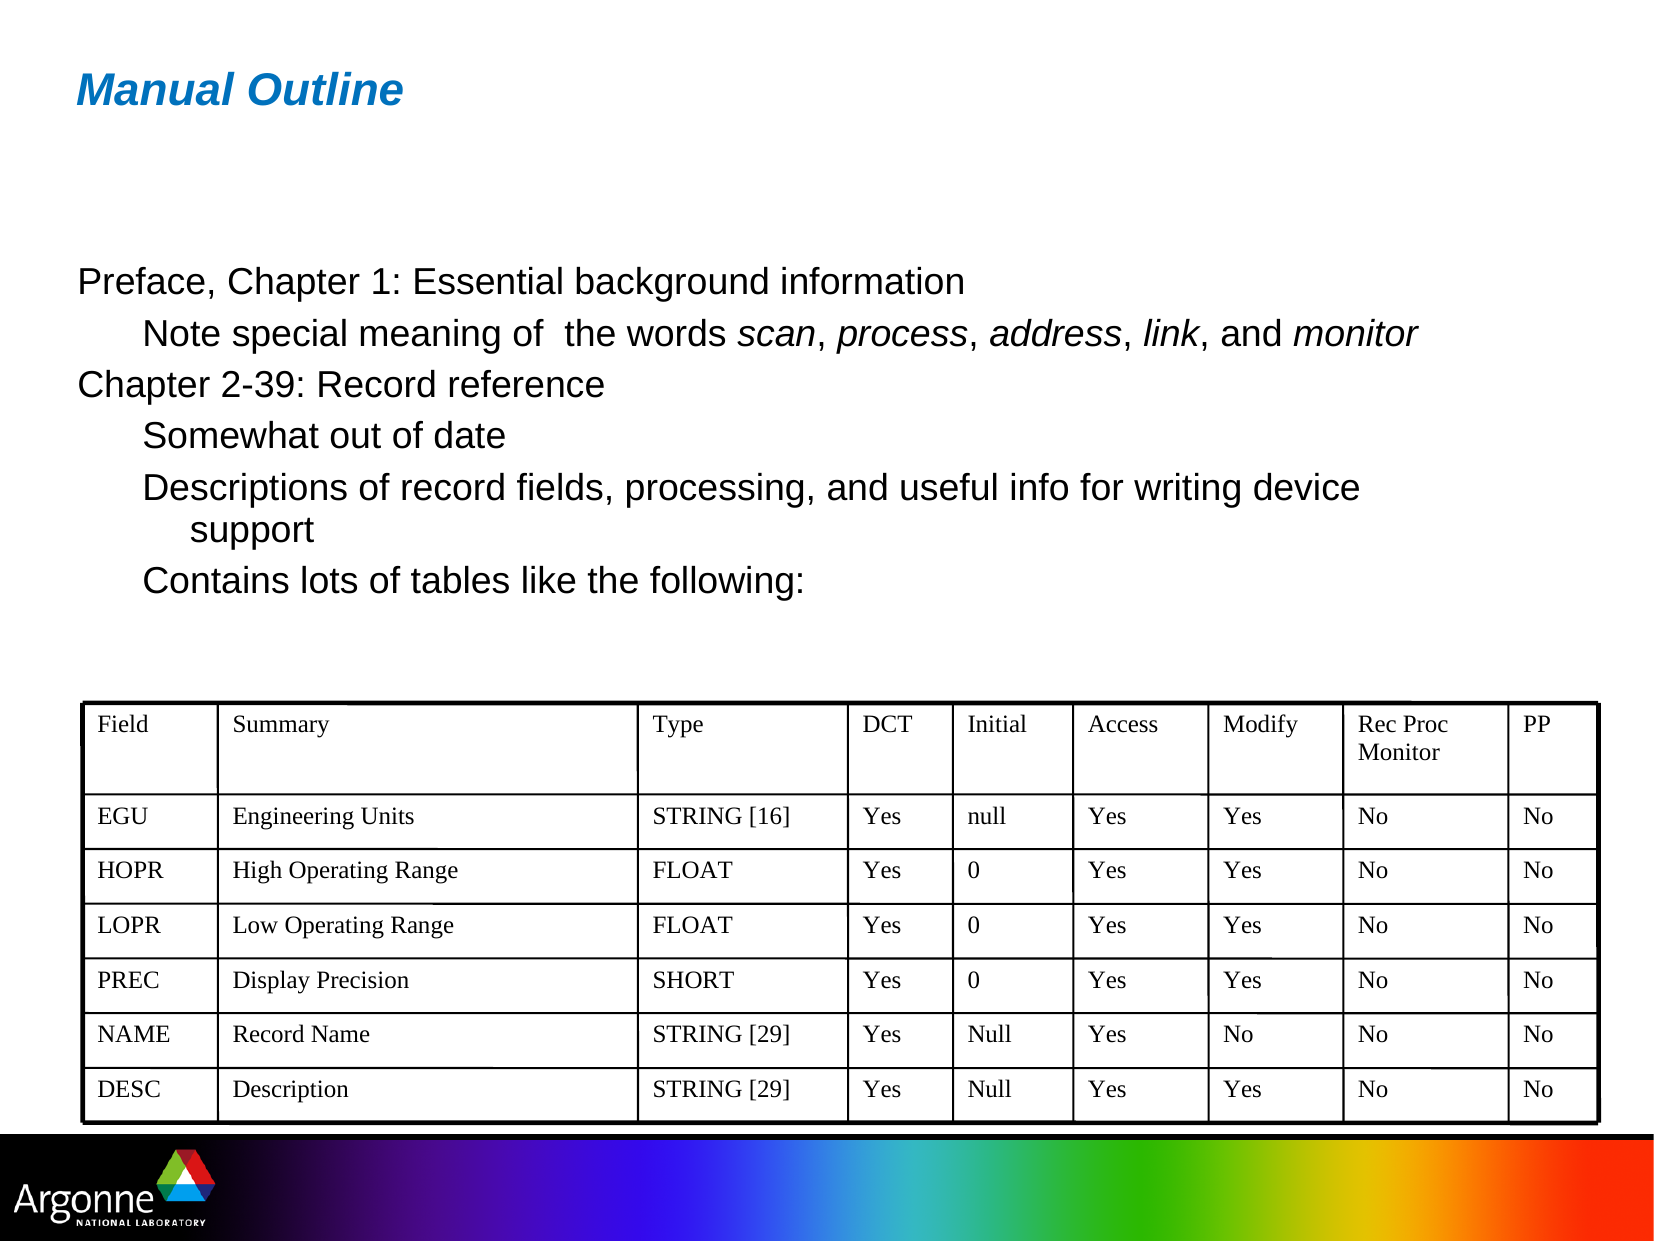

# Manual Outline
Preface, Chapter 1: Essential background information
Note special meaning of the words scan, process, address, link, and monitor
Chapter 2-39: Record reference
Somewhat out of date
Descriptions of record fields, processing, and useful info for writing device support
Contains lots of tables like the following:
Field
Summary
Type
DCT
Initial
Access
Modify
Rec Proc Monitor
PP
EGU
Engineering Units
STRING [16]
Yes
null
Yes
Yes
No
No
HOPR
High Operating Range
FLOAT
Yes
0
Yes
Yes
No
No
LOPR
Low Operating Range
FLOAT
Yes
0
Yes
Yes
No
No
PREC
Display Precision
SHORT
Yes
0
Yes
Yes
No
No
NAME
Record Name
STRING [29]
Yes
Null
Yes
No
No
No
DESC
Description
STRING [29]
Yes
Null
Yes
Yes
No
No